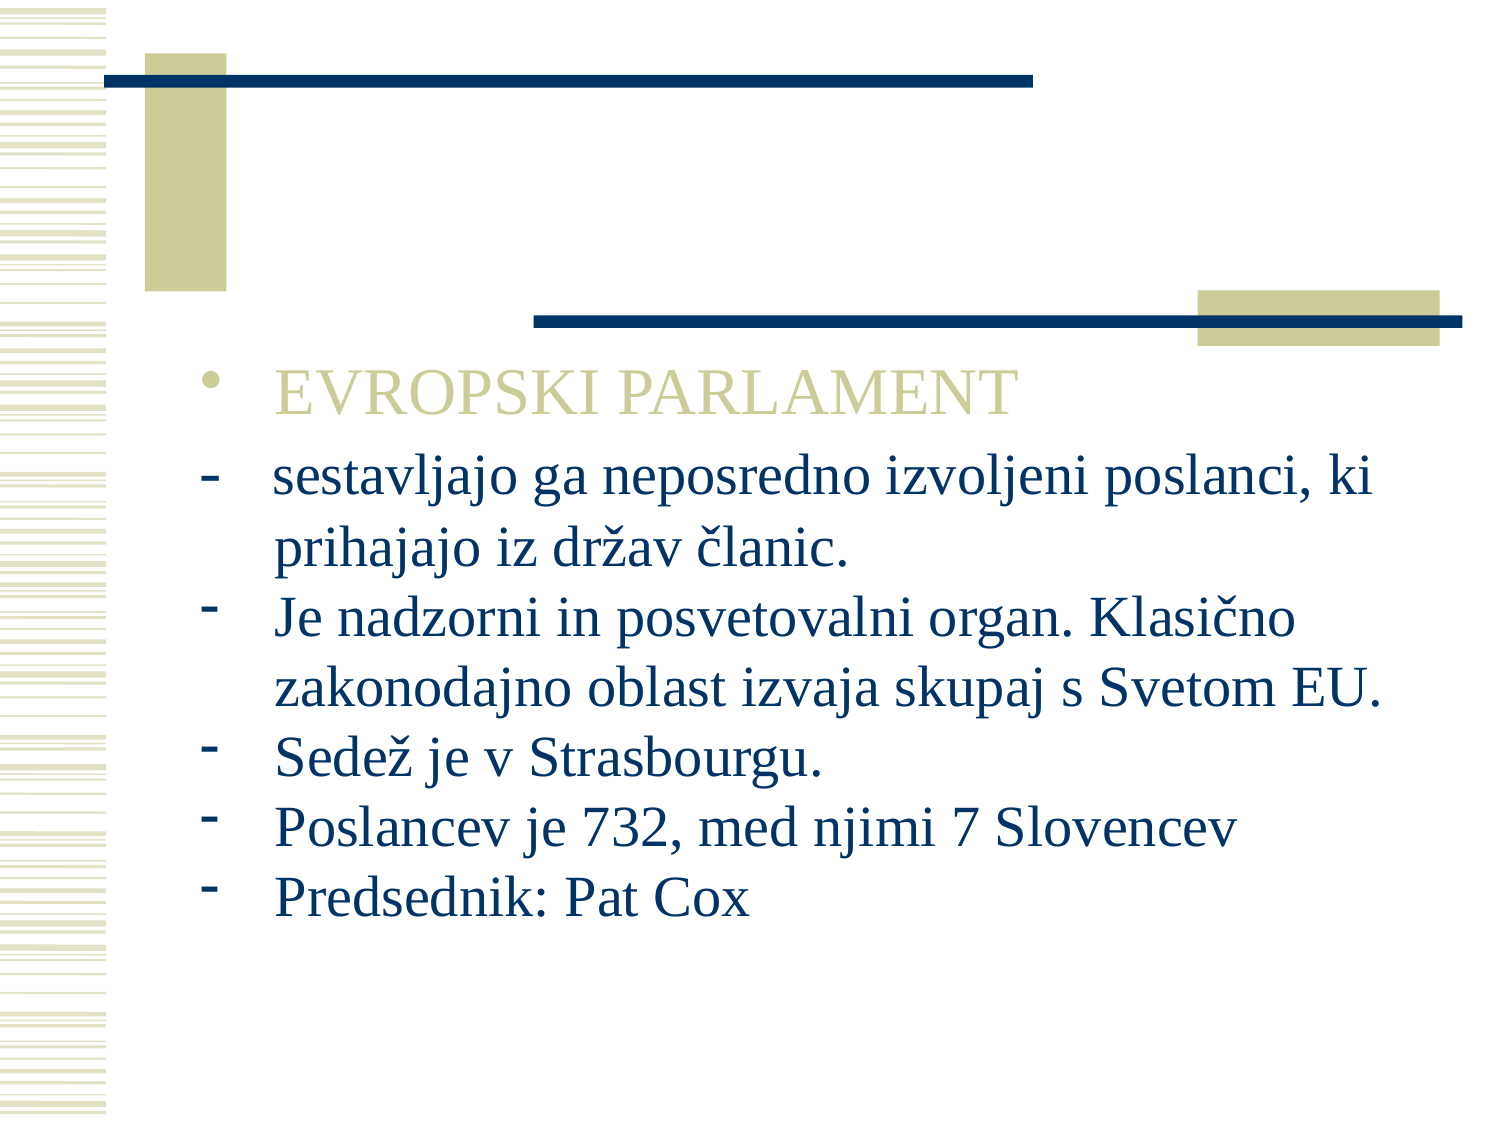

EVROPSKI PARLAMENT
- sestavljajo ga neposredno izvoljeni poslanci, ki prihajajo iz držav članic.
Je nadzorni in posvetovalni organ. Klasično zakonodajno oblast izvaja skupaj s Svetom EU.
Sedež je v Strasbourgu.
Poslancev je 732, med njimi 7 Slovencev
Predsednik: Pat Cox